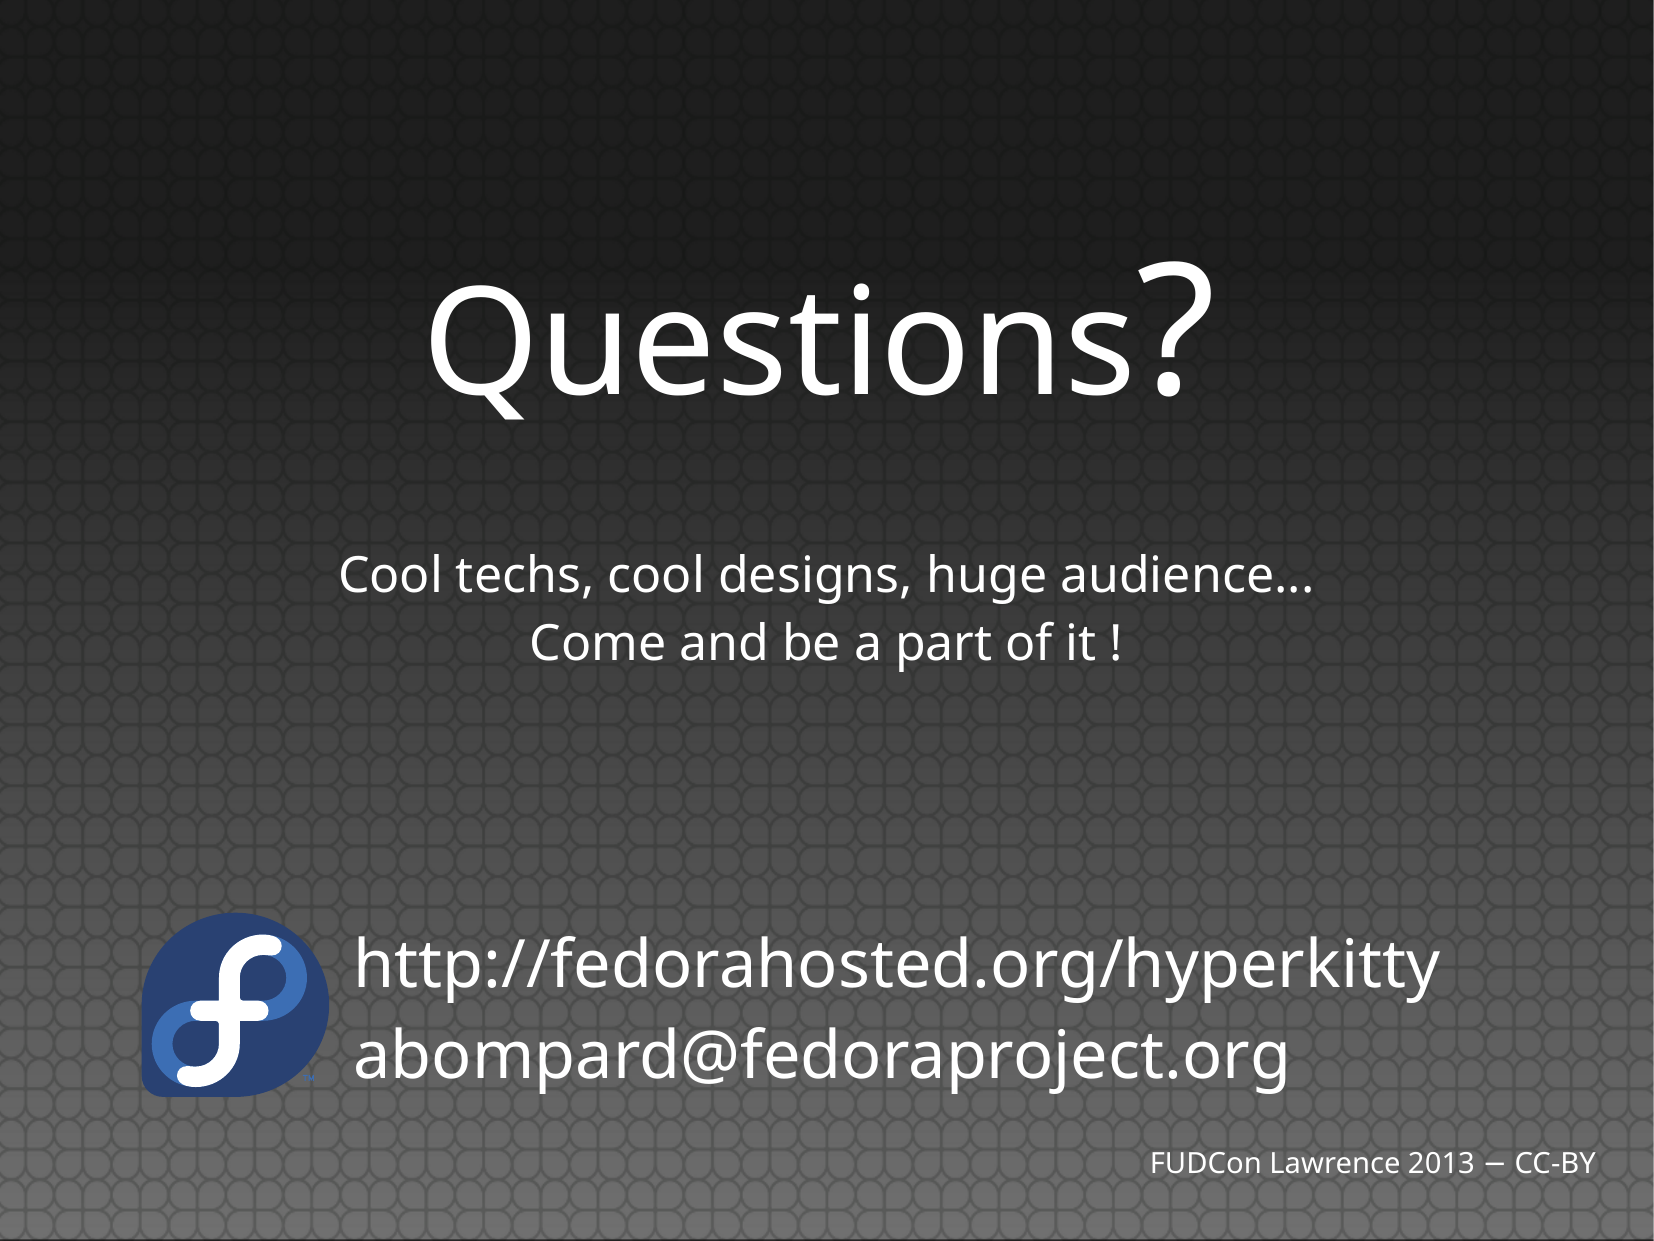

# Questions?
Cool techs, cool designs, huge audience...
Come and be a part of it !
http://fedorahosted.org/hyperkitty
abompard@fedoraproject.org
FUDCon Lawrence 2013 − CC-BY